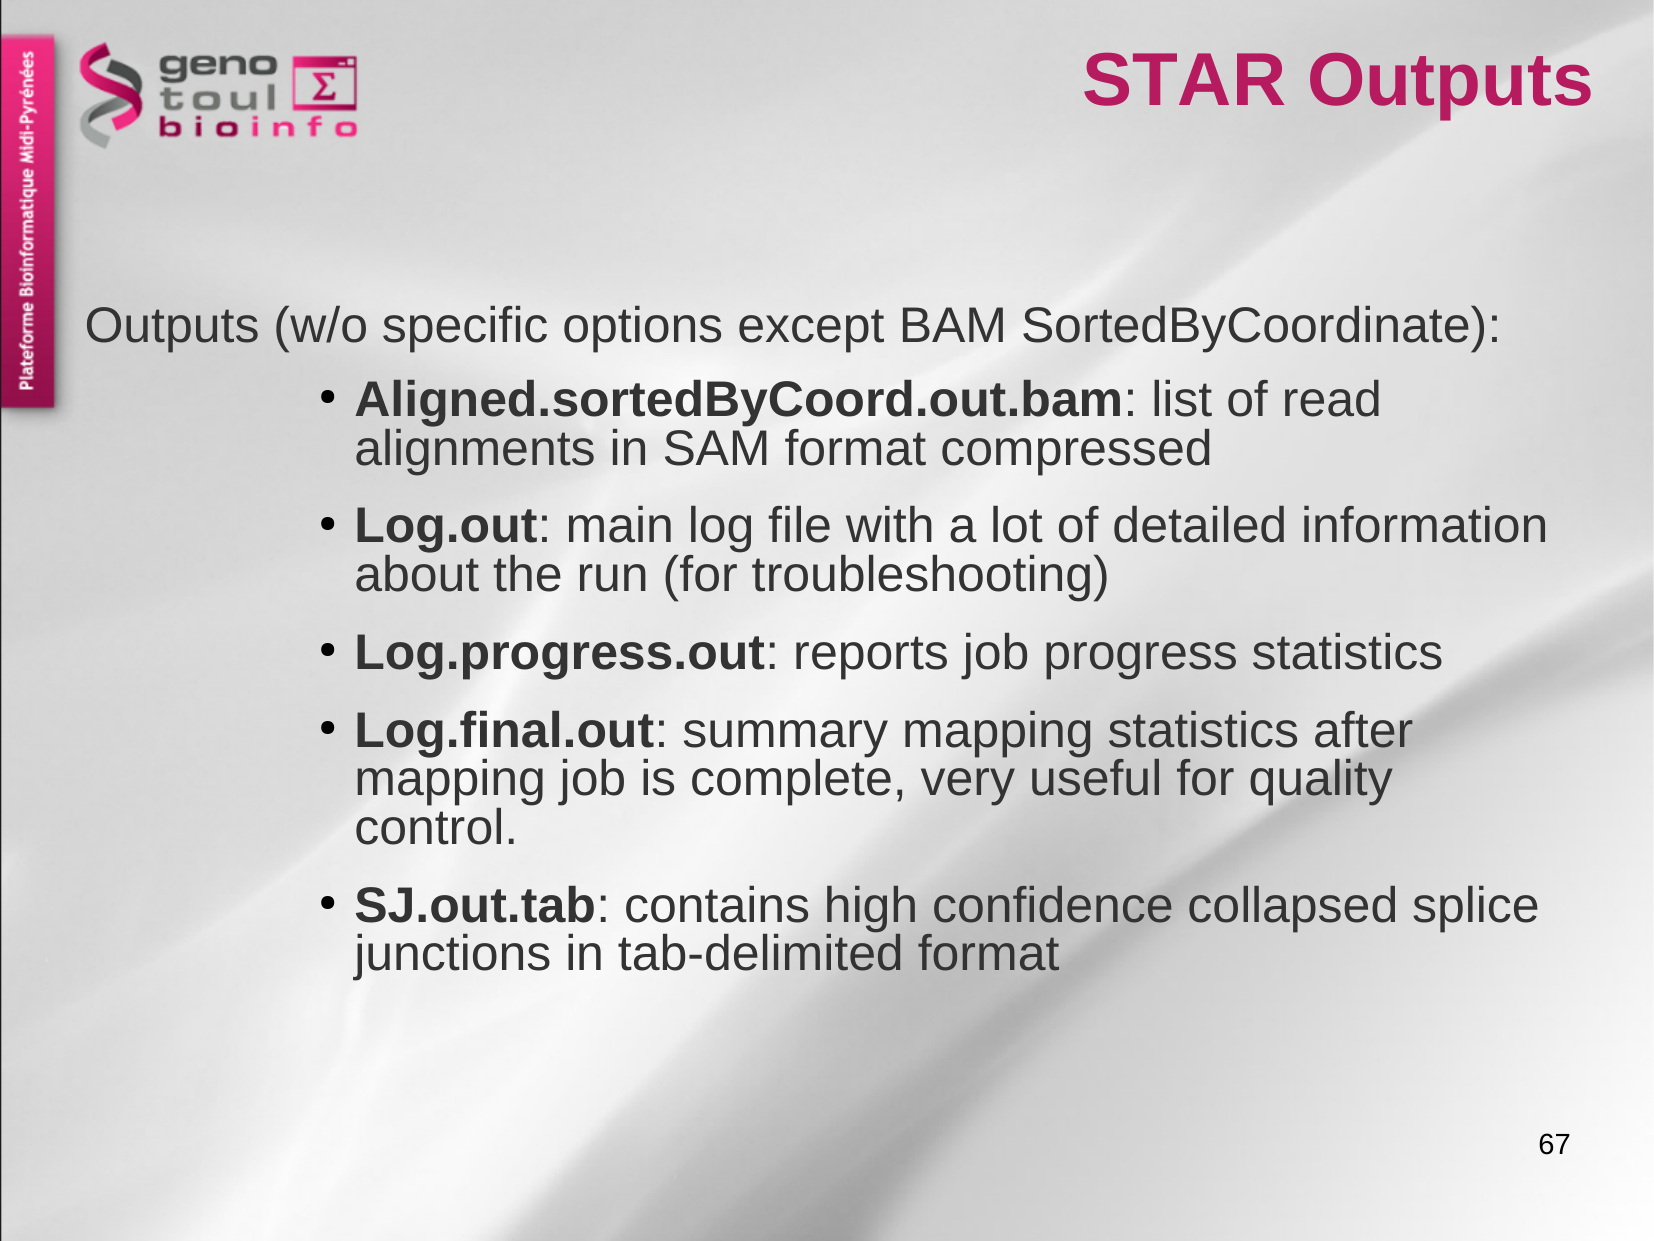

# STAR Outputs
Outputs (w/o specific options except BAM SortedByCoordinate):
Aligned.sortedByCoord.out.bam: list of read alignments in SAM format compressed
Log.out: main log file with a lot of detailed information about the run (for troubleshooting)
Log.progress.out: reports job progress statistics
Log.final.out: summary mapping statistics after mapping job is complete, very useful for quality control.
SJ.out.tab: contains high confidence collapsed splice junctions in tab-delimited format